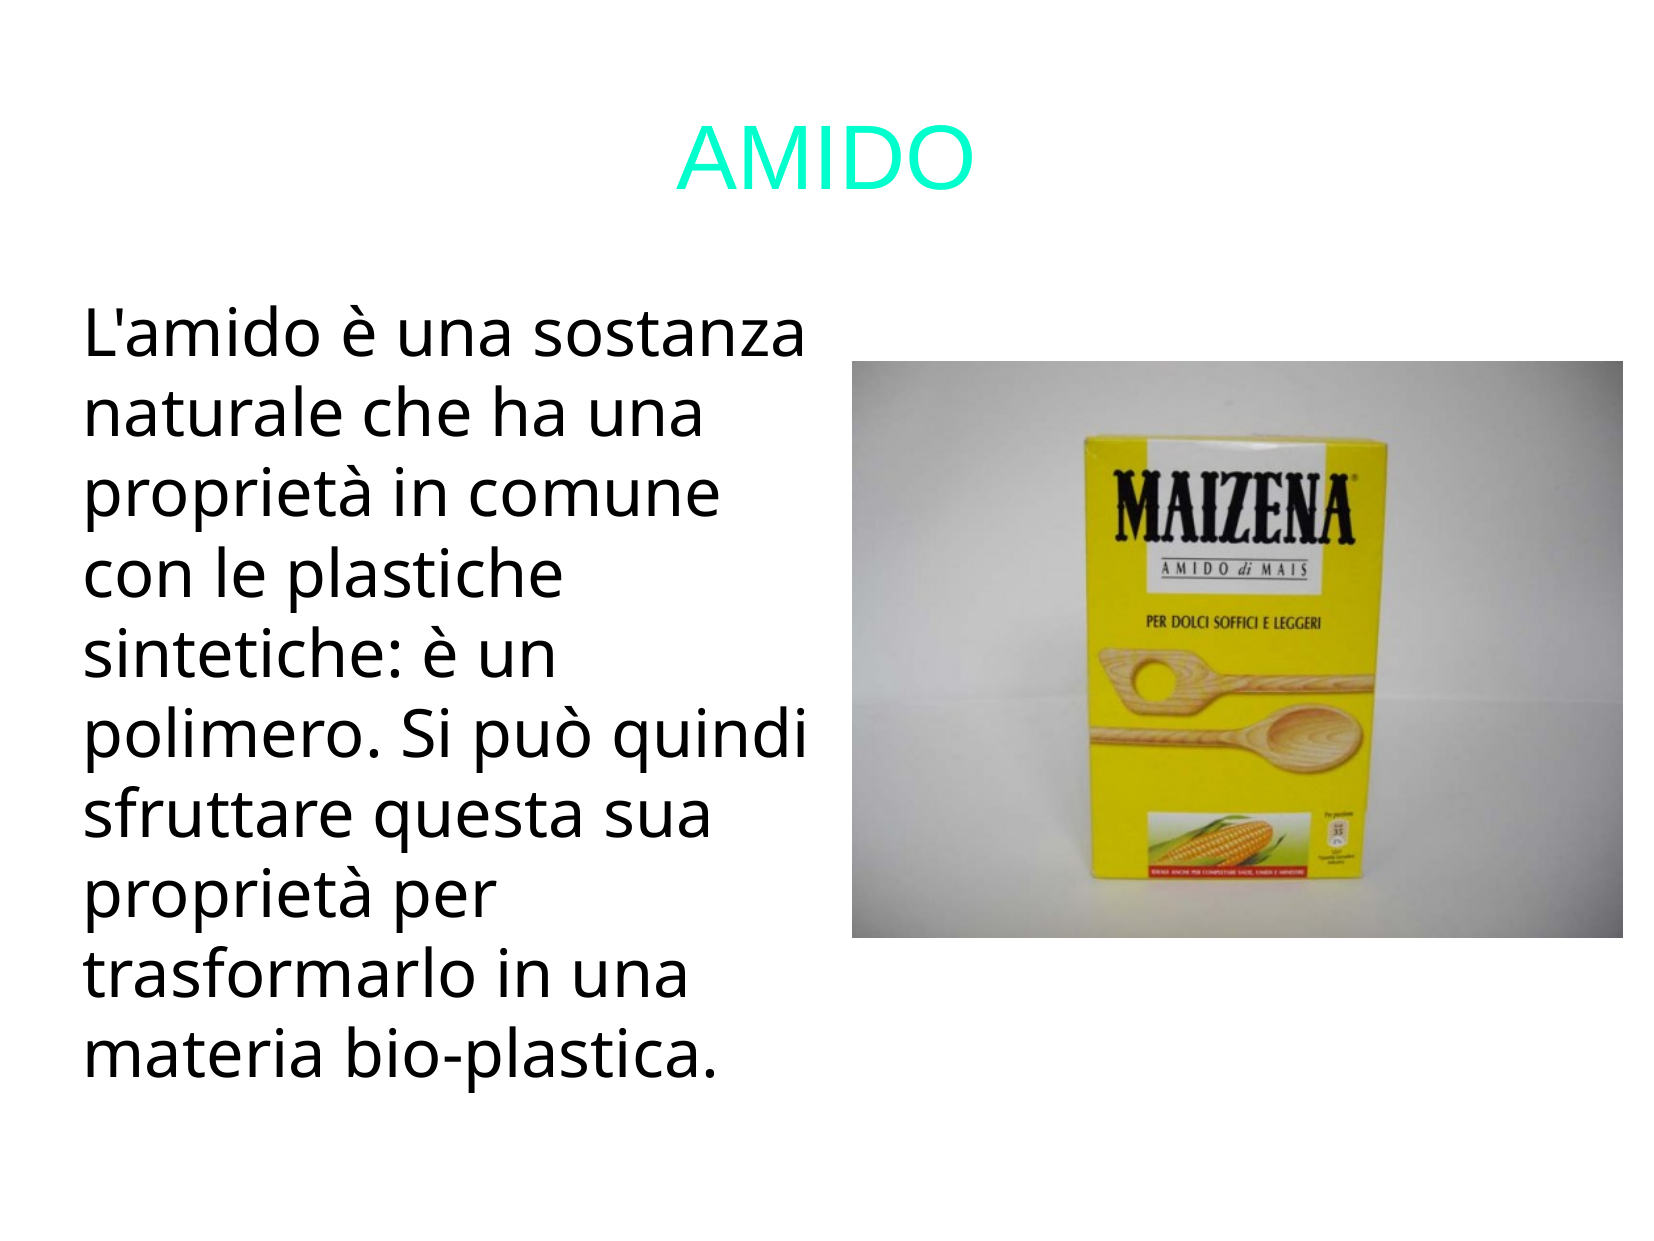

# AMIDO
L'amido è una sostanza naturale che ha una proprietà in comune con le plastiche sintetiche: è un polimero. Si può quindi sfruttare questa sua proprietà per trasformarlo in una materia bio-plastica.